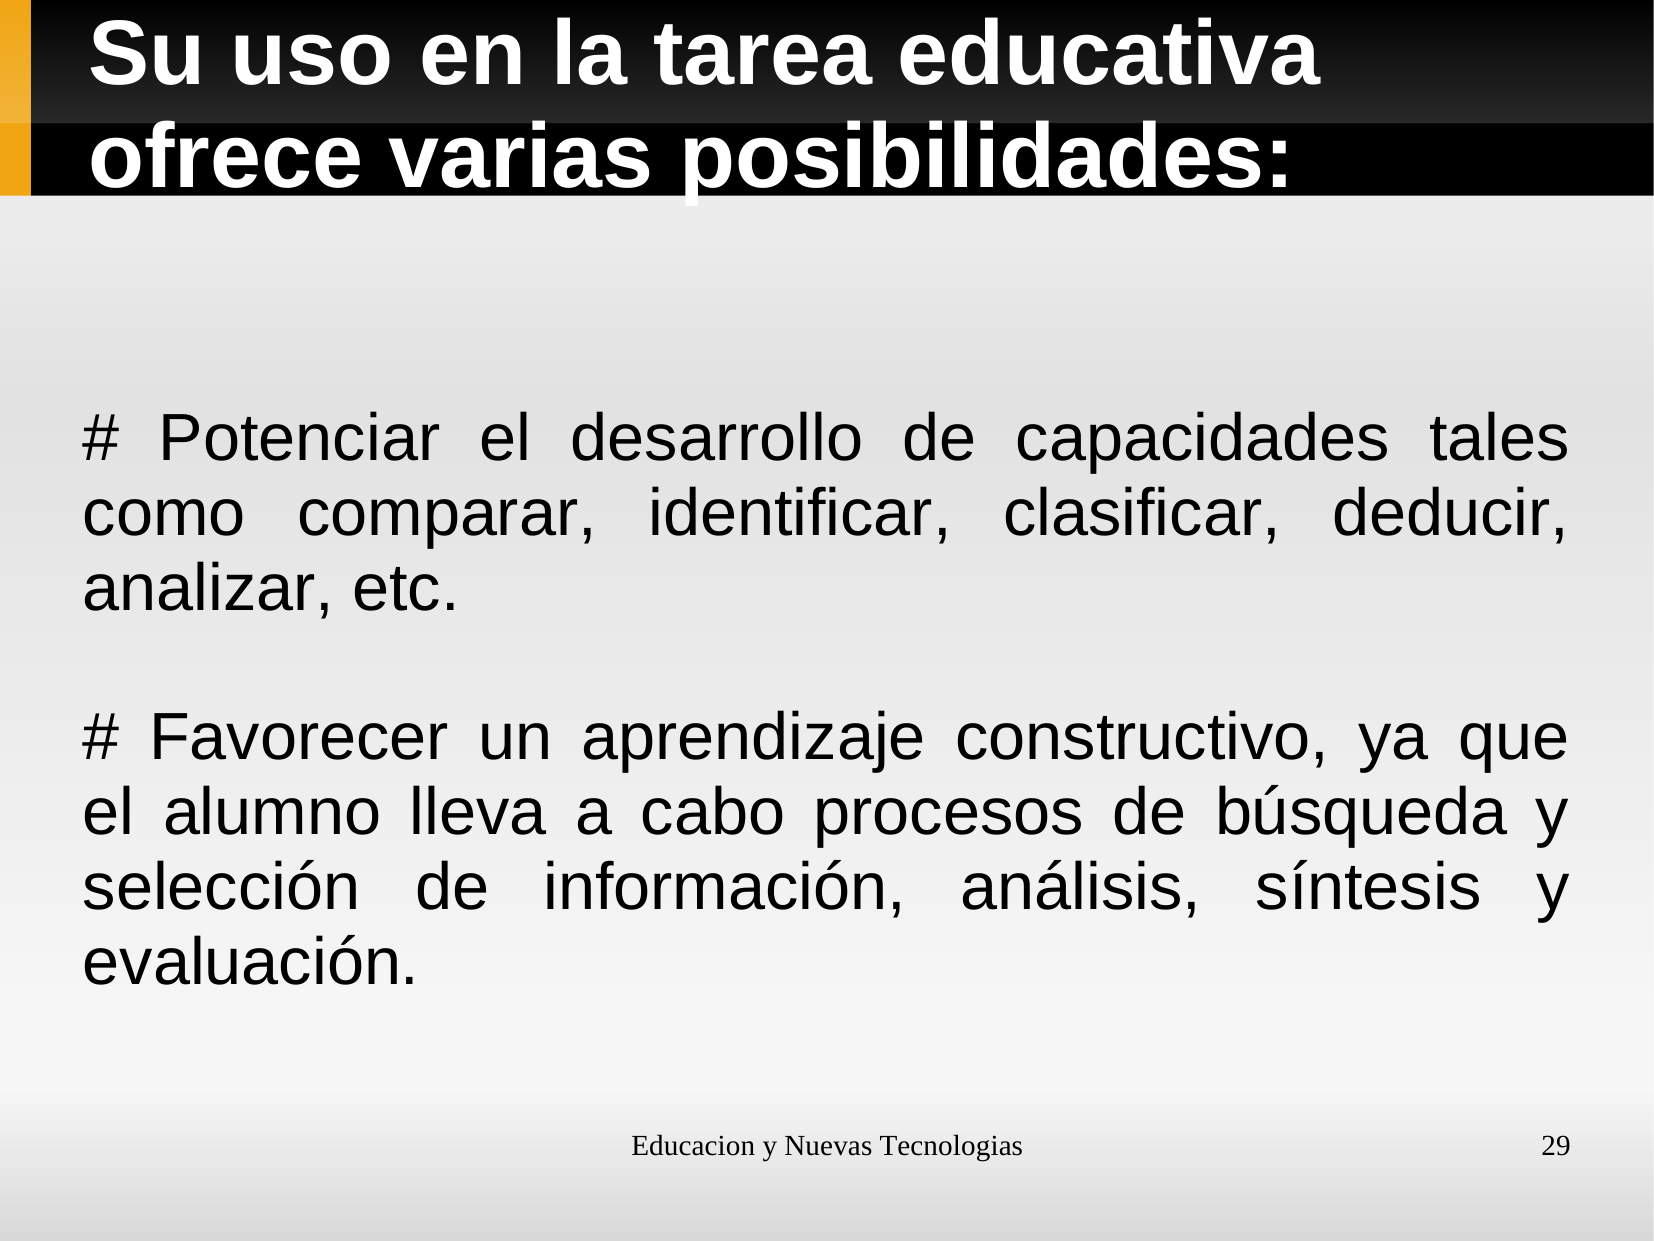

# Su uso en la tarea educativa ofrece varias posibilidades:
# Potenciar el desarrollo de capacidades tales como comparar, identificar, clasificar, deducir, analizar, etc.
# Favorecer un aprendizaje constructivo, ya que el alumno lleva a cabo procesos de búsqueda y selección de información, análisis, síntesis y evaluación.
Educacion y Nuevas Tecnologias
29